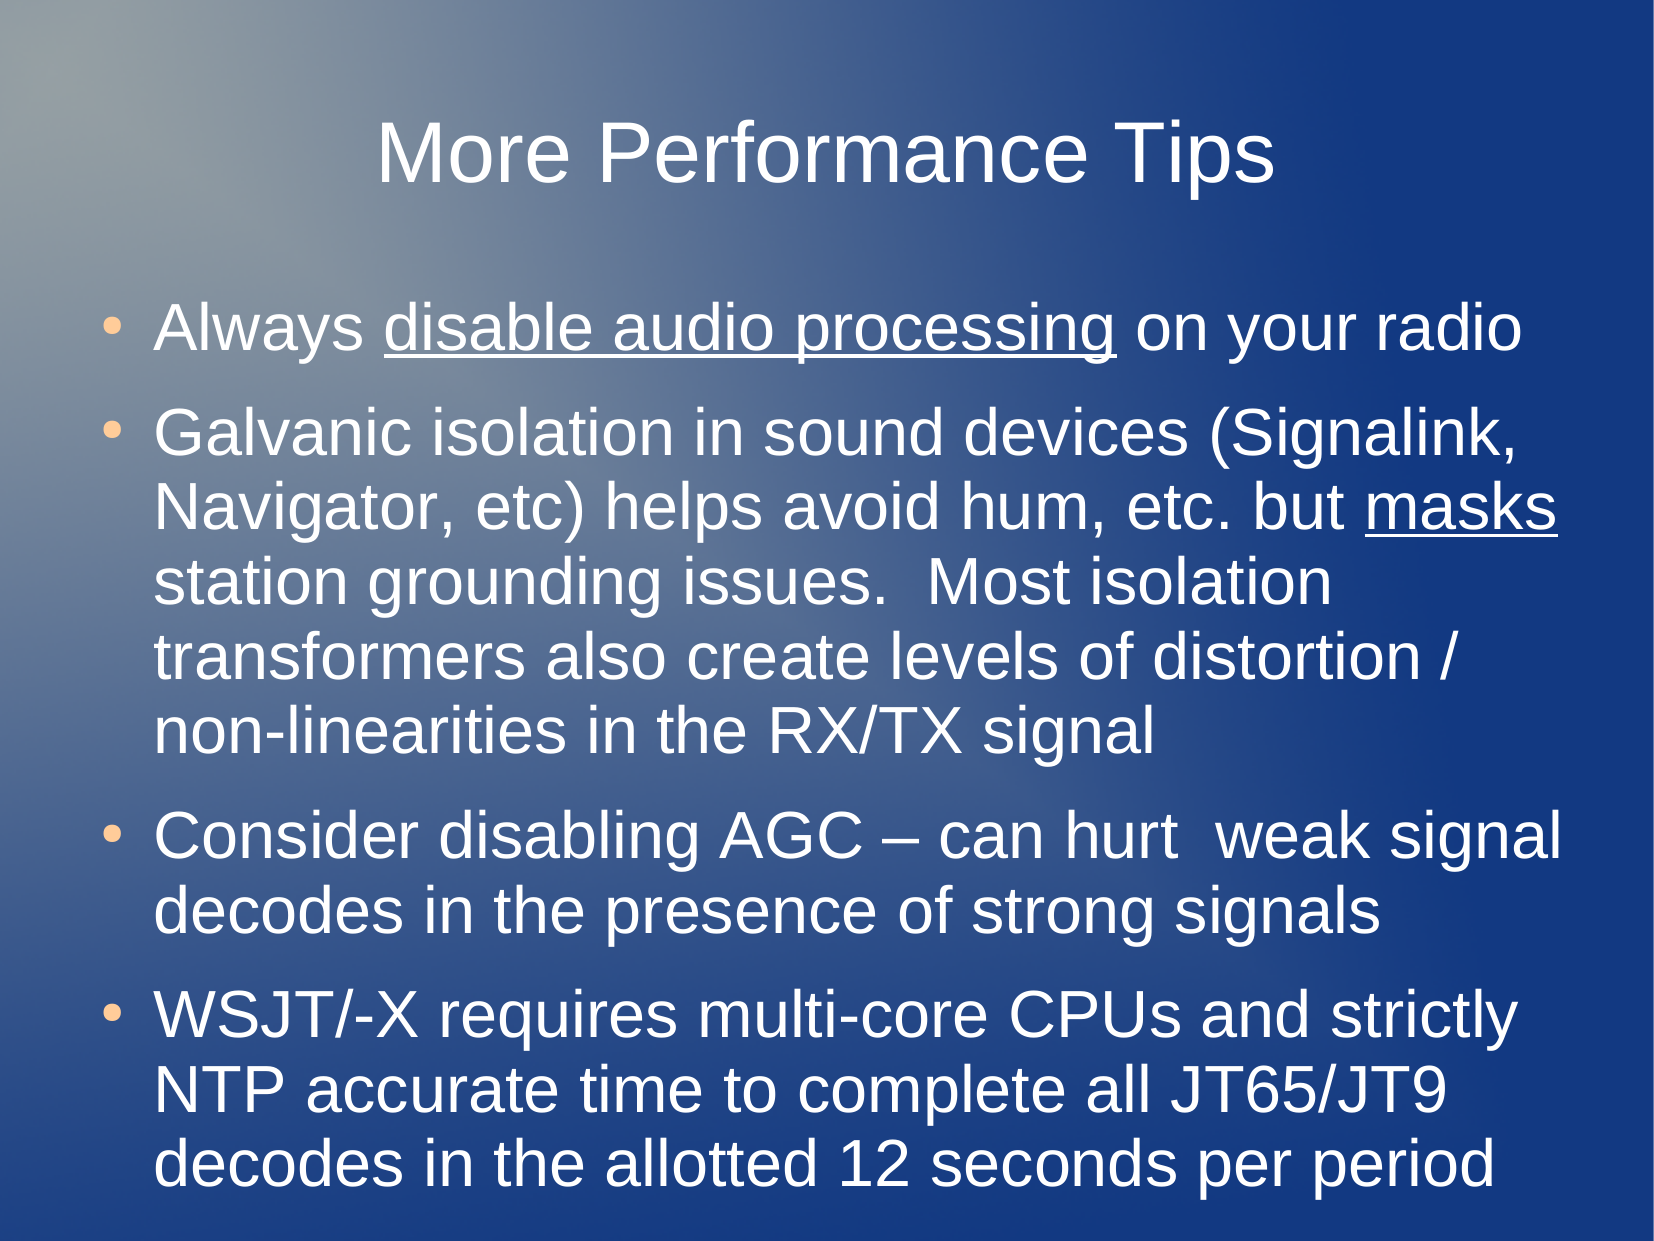

# More Performance Tips
Always disable audio processing on your radio
Galvanic isolation in sound devices (Signalink, Navigator, etc) helps avoid hum, etc. but masks station grounding issues. Most isolation transformers also create levels of distortion / non-linearities in the RX/TX signal
Consider disabling AGC – can hurt weak signal decodes in the presence of strong signals
WSJT/-X requires multi-core CPUs and strictly NTP accurate time to complete all JT65/JT9 decodes in the allotted 12 seconds per period